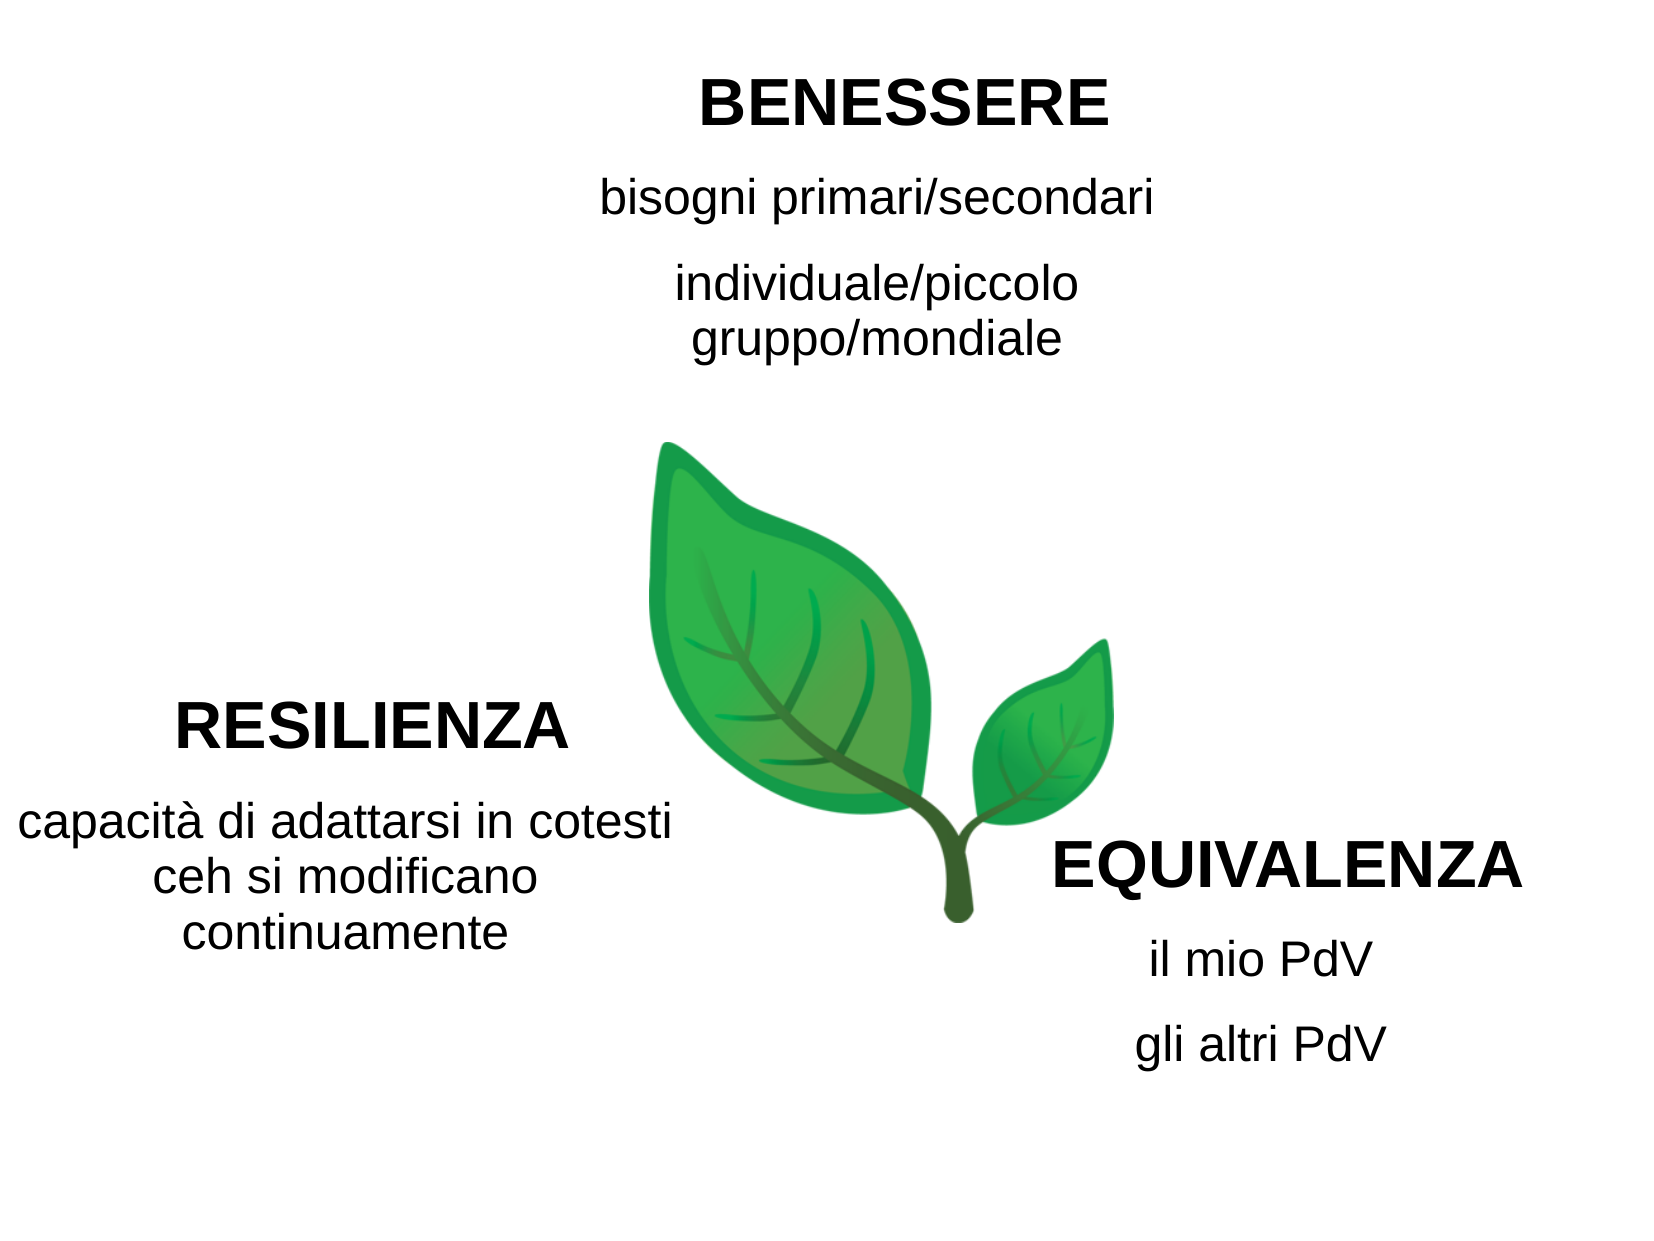

# BENESSERE
bisogni primari/secondari
individuale/piccolo gruppo/mondiale
 RESILIENZA
capacità di adattarsi in cotesti ceh si modificano continuamente
 EQUIVALENZA
il mio PdV
gli altri PdV